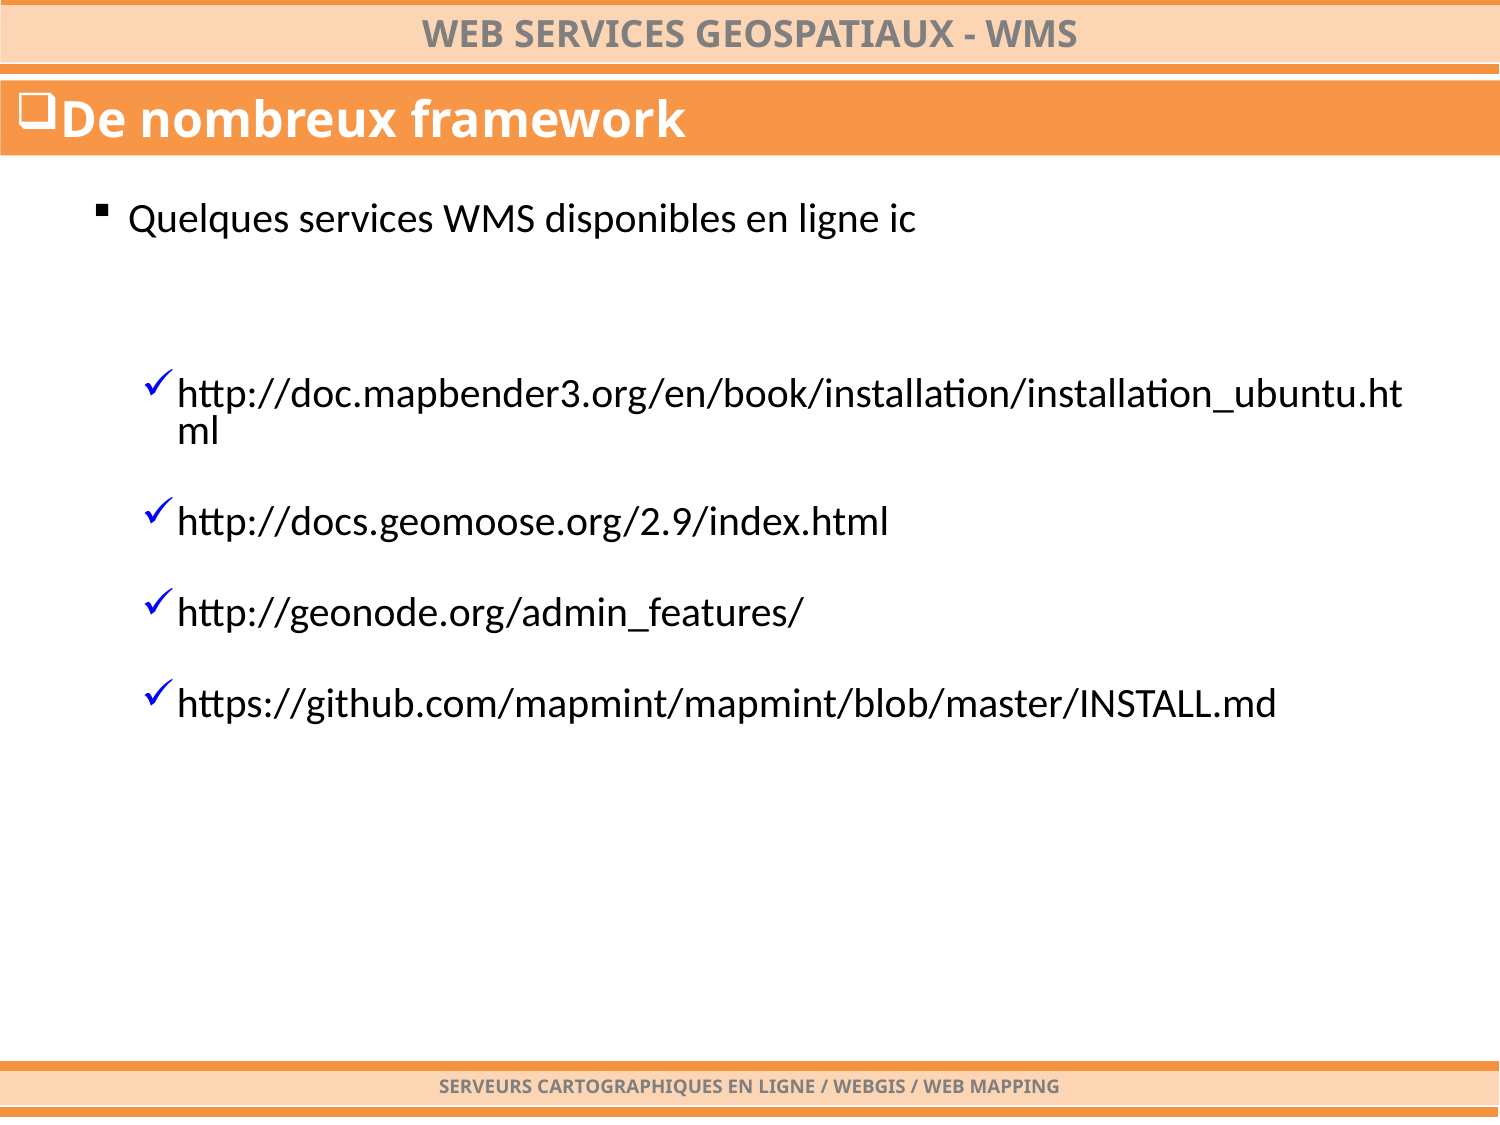

WEB SERVICES GEOSPATIAUX - WMS
De nombreux framework
Quelques services WMS disponibles en ligne ic
http://doc.mapbender3.org/en/book/installation/installation_ubuntu.html
http://docs.geomoose.org/2.9/index.html
http://geonode.org/admin_features/
https://github.com/mapmint/mapmint/blob/master/INSTALL.md
SERVEURS CARTOGRAPHIQUES EN LIGNE / WEBGIS / WEB MAPPING